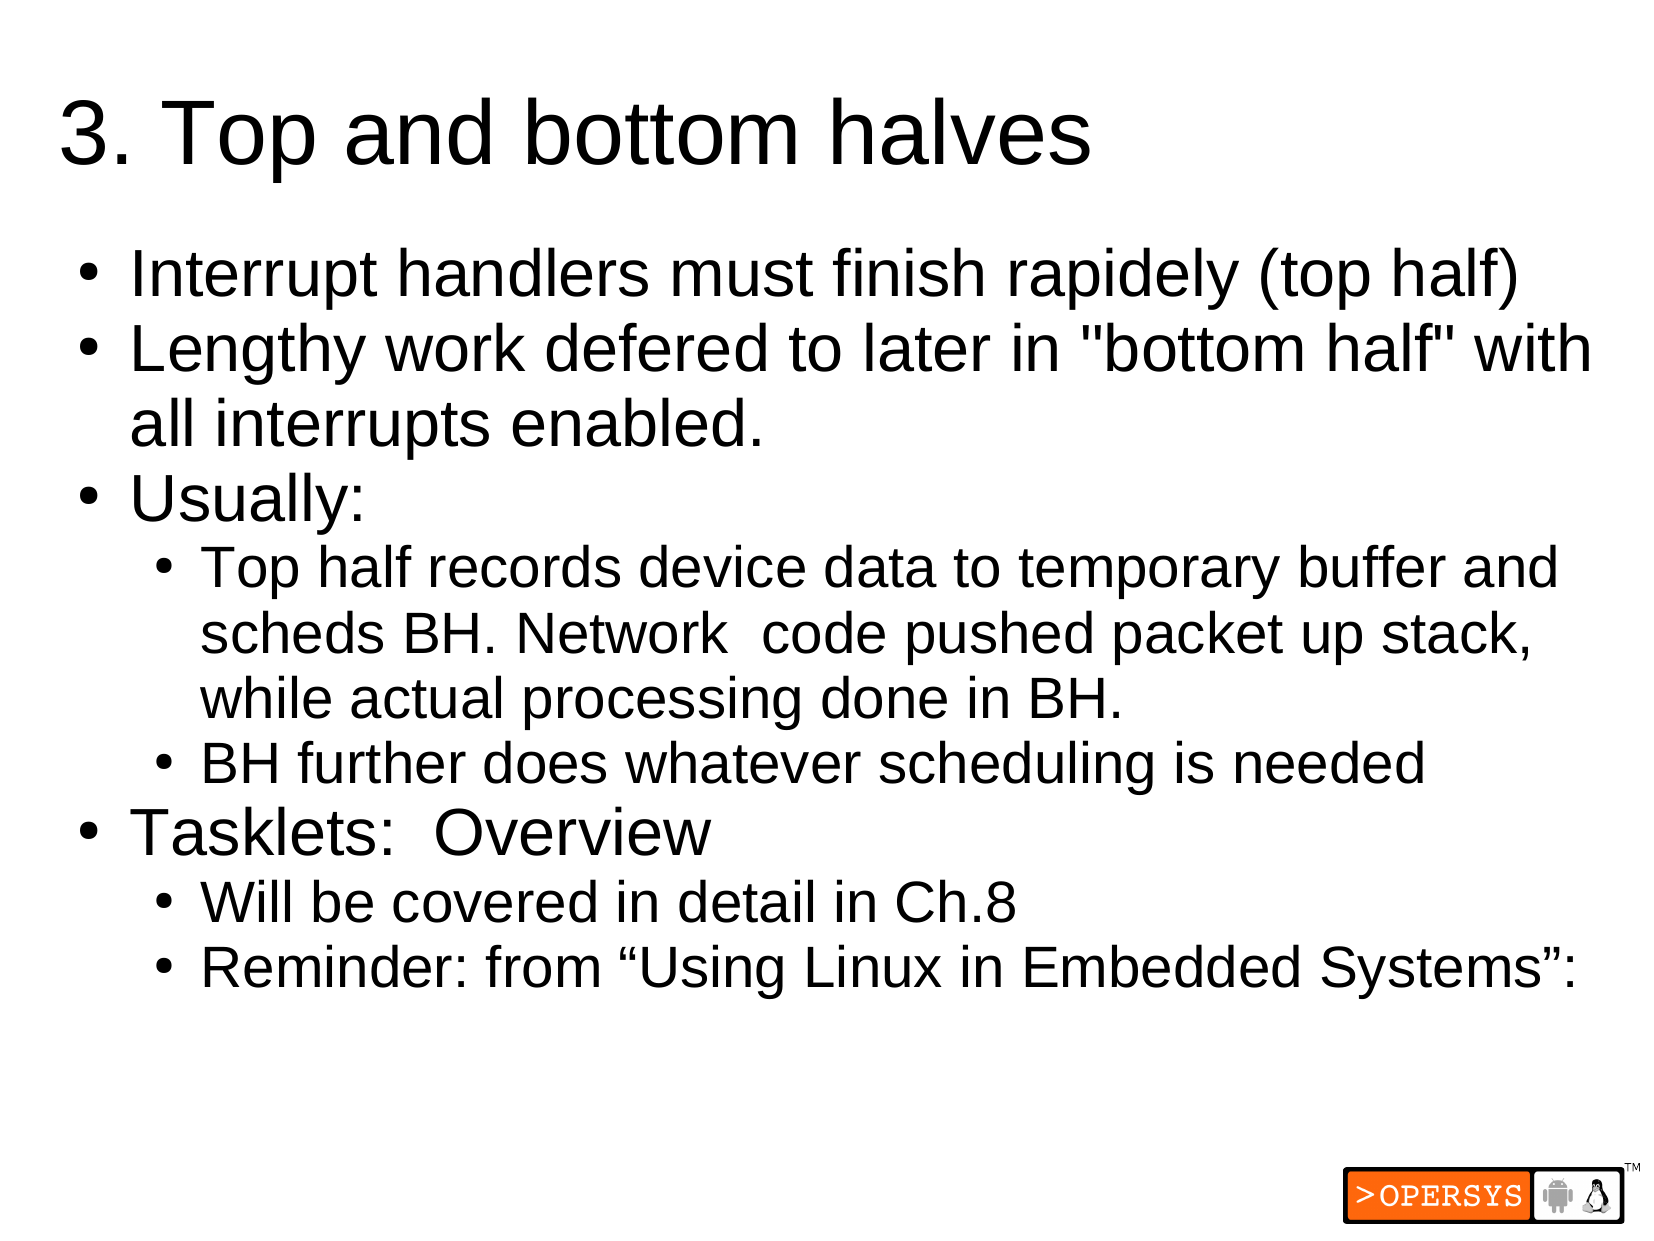

# 3. Top and bottom halves
Interrupt handlers must finish rapidely (top half)
Lengthy work defered to later in "bottom half" with all interrupts enabled.
Usually:
Top half records device data to temporary buffer and scheds BH. Network code pushed packet up stack, while actual processing done in BH.
BH further does whatever scheduling is needed
Tasklets: Overview
Will be covered in detail in Ch.8
Reminder: from “Using Linux in Embedded Systems”: